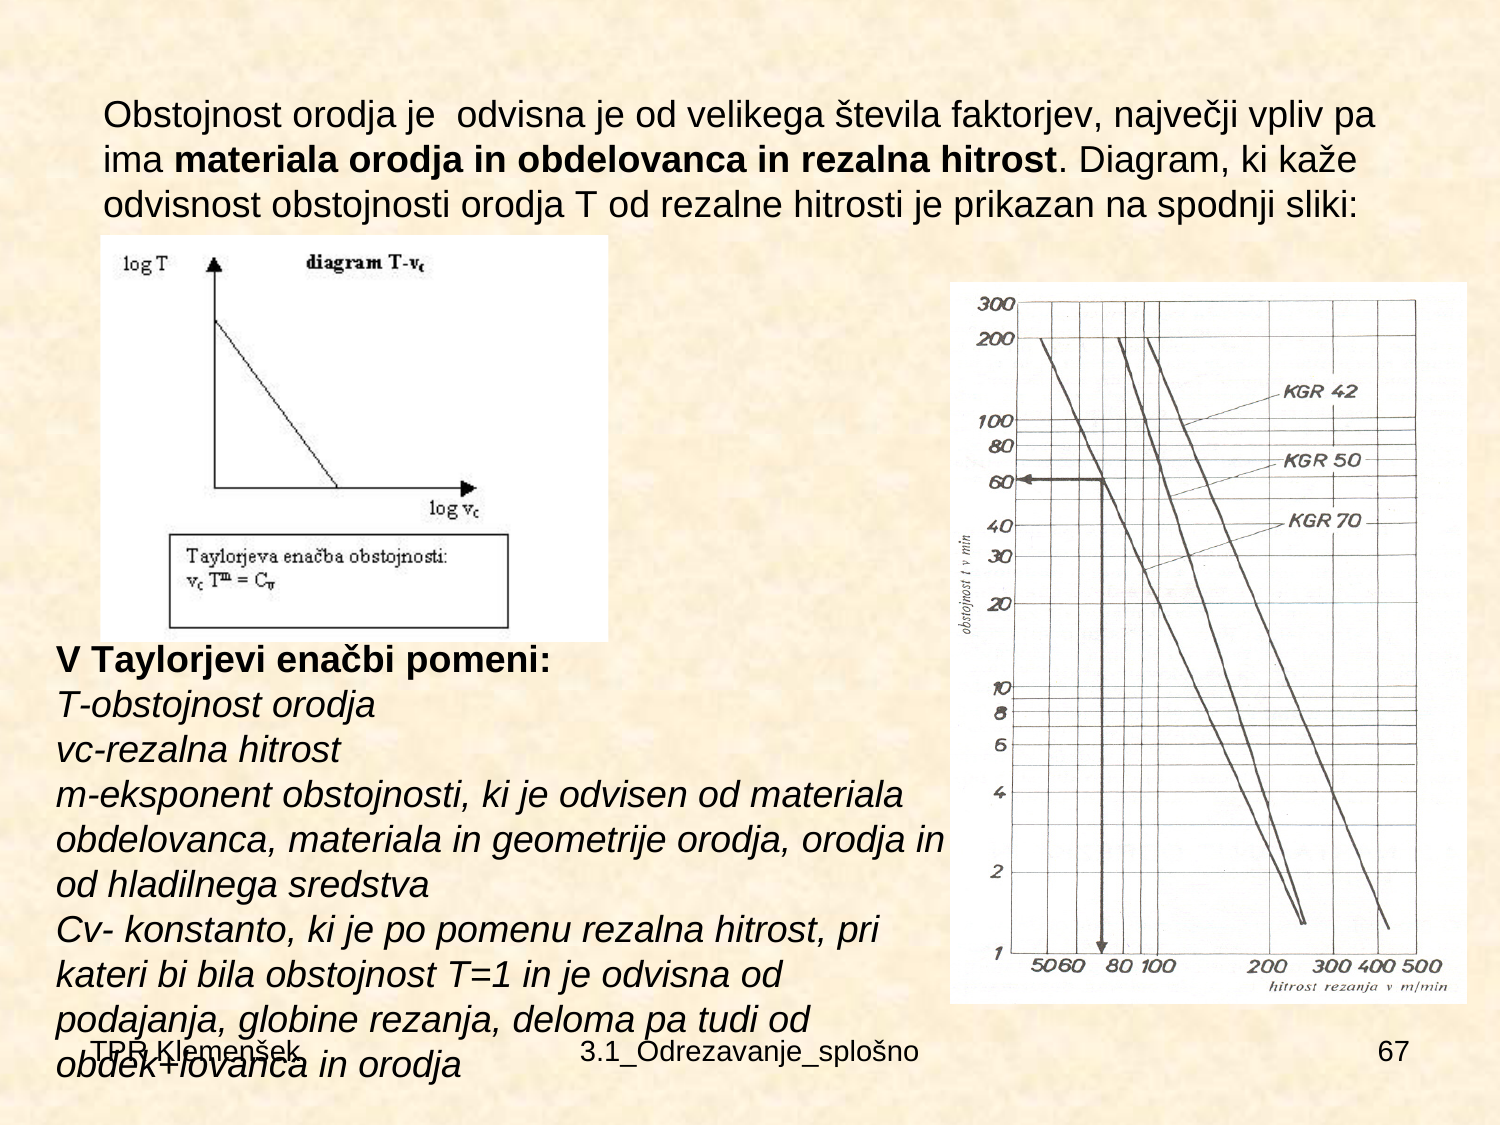

Obstojnost orodja je  odvisna je od velikega števila faktorjev, največji vpliv pa ima materiala orodja in obdelovanca in rezalna hitrost. Diagram, ki kaže odvisnost obstojnosti orodja T od rezalne hitrosti je prikazan na spodnji sliki:
V Taylorjevi enačbi pomeni:
T-obstojnost orodja
vc-rezalna hitrost
m-eksponent obstojnosti, ki je odvisen od materiala obdelovanca, materiala in geometrije orodja, orodja in od hladilnega sredstva
Cv- konstanto, ki je po pomenu rezalna hitrost, pri kateri bi bila obstojnost T=1 in je odvisna od podajanja, globine rezanja, deloma pa tudi od obdek+lovanca in orodja
TPR Klemenšek
3.1_Odrezavanje_splošno